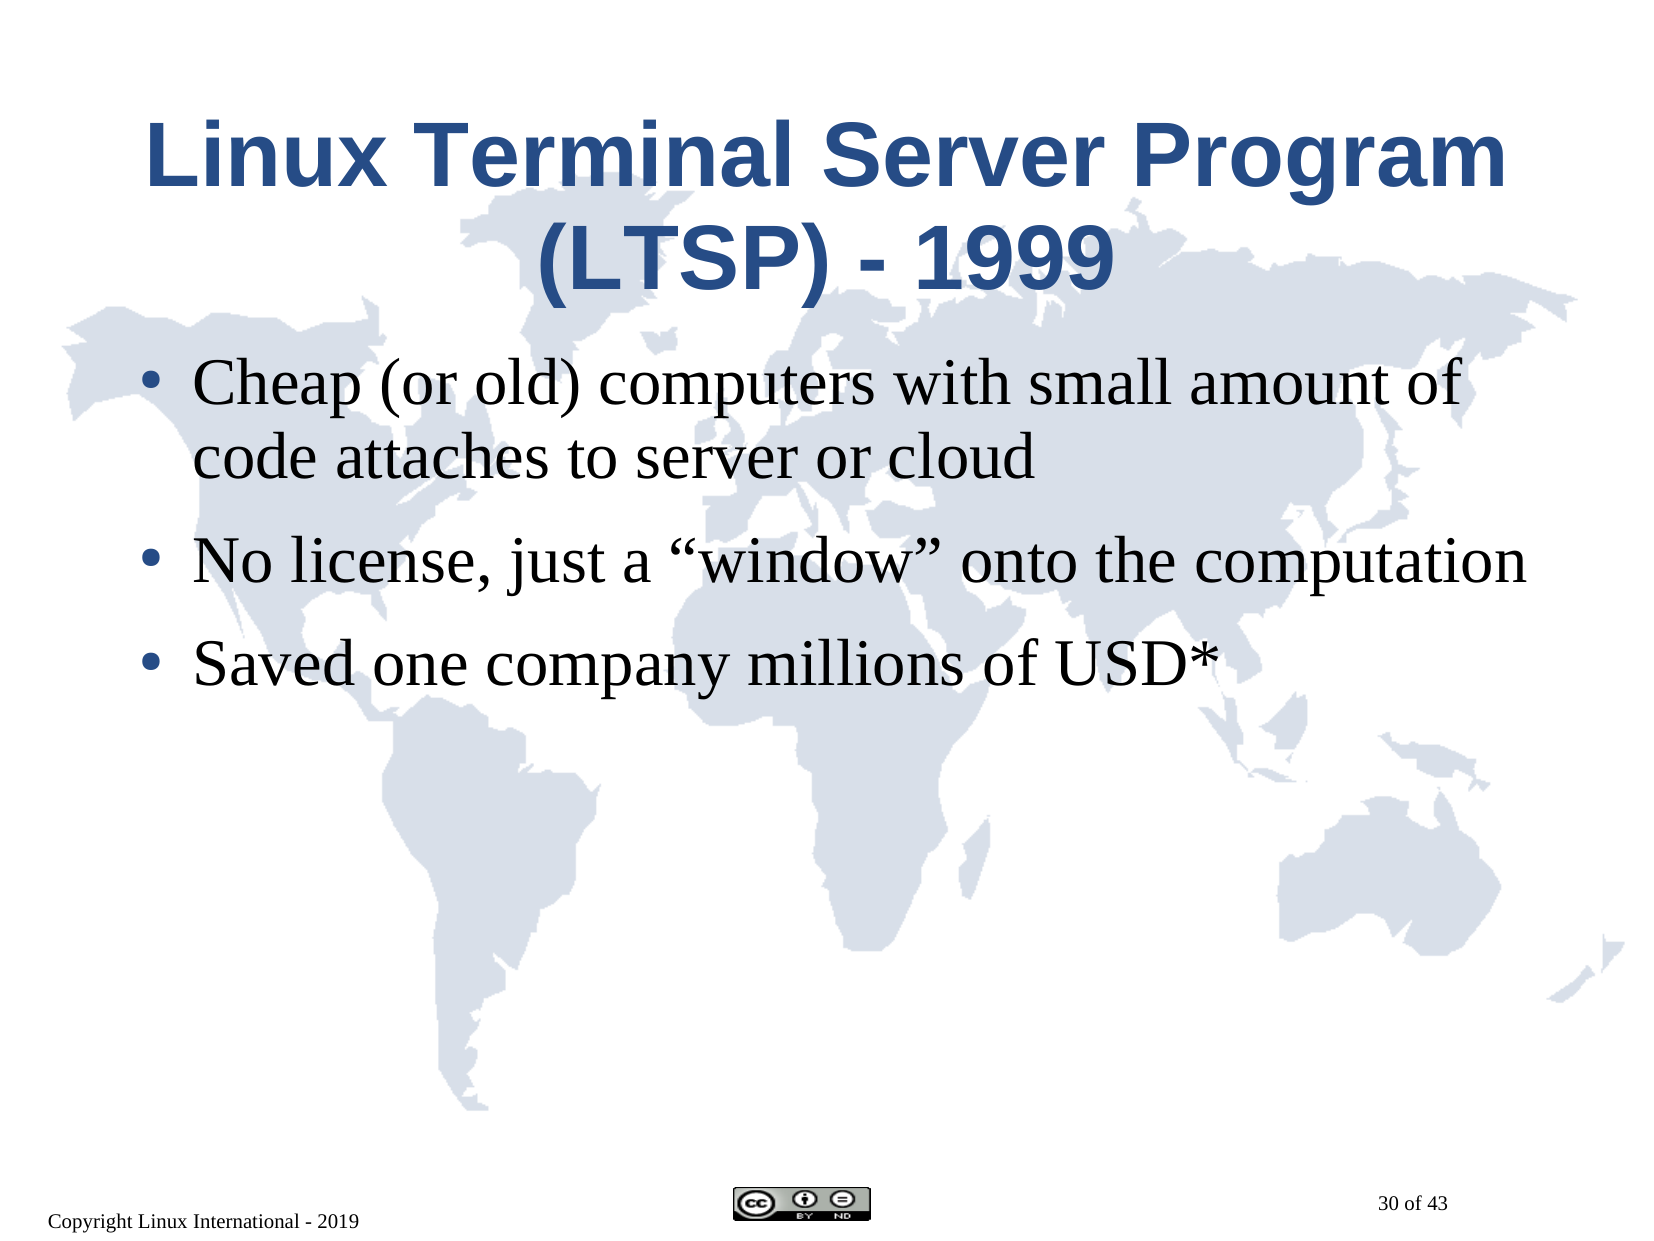

# Linux Terminal Server Program (LTSP) - 1999
Cheap (or old) computers with small amount of code attaches to server or cloud
No license, just a “window” onto the computation
Saved one company millions of USD*